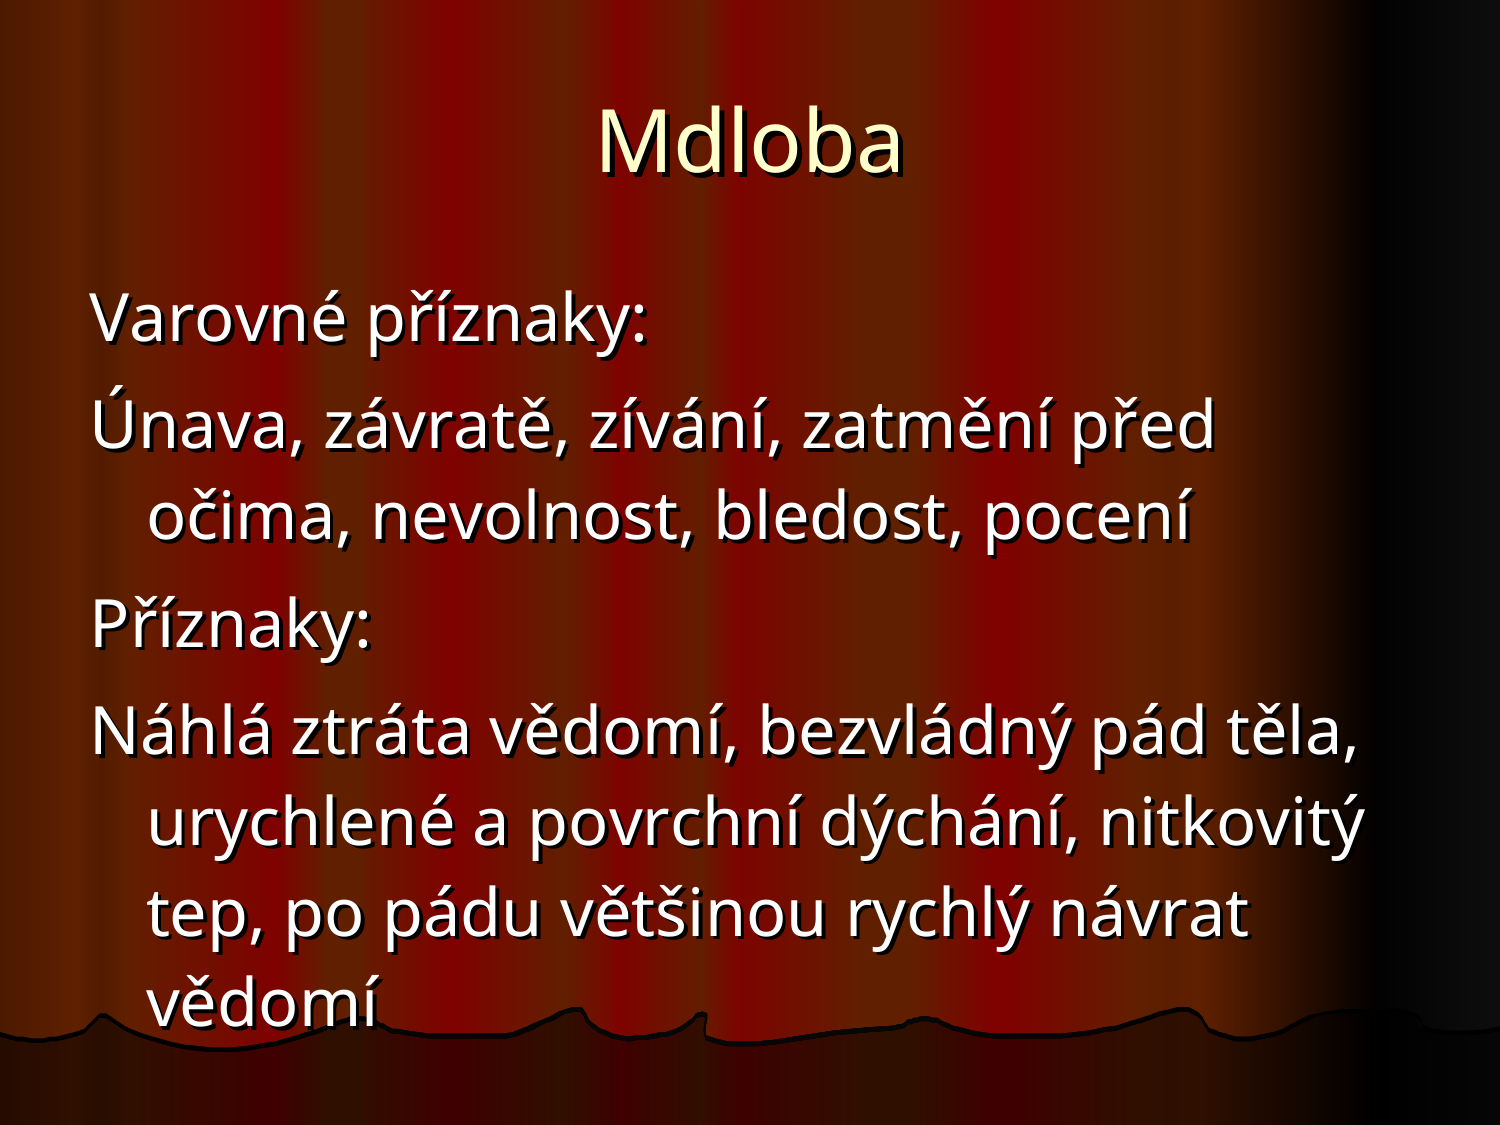

# Mdloba
Varovné příznaky:
Únava, závratě, zívání, zatmění před očima, nevolnost, bledost, pocení
Příznaky:
Náhlá ztráta vědomí, bezvládný pád těla, urychlené a povrchní dýchání, nitkovitý tep, po pádu většinou rychlý návrat vědomí